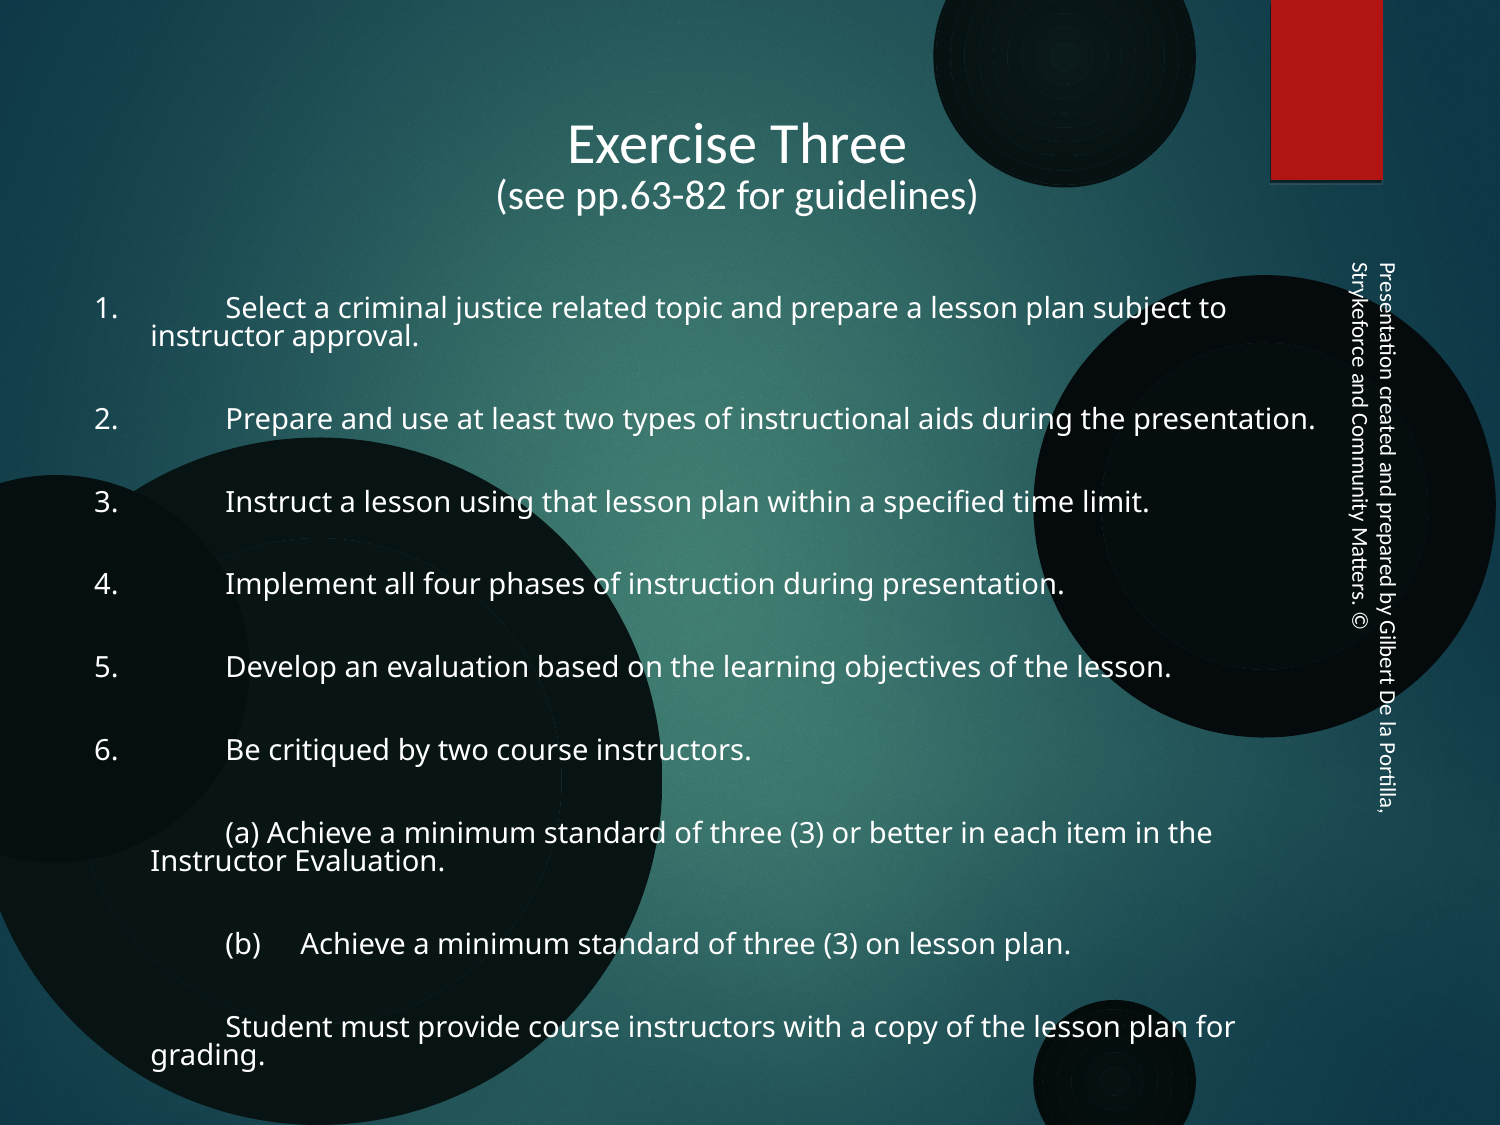

Exercise Three
(see pp.63-82 for guidelines)
# 1.	Select a criminal justice related topic and prepare a lesson plan subject to instructor approval.
2.	Prepare and use at least two types of instructional aids during the presentation.
3.	Instruct a lesson using that lesson plan within a specified time limit.
4.	Implement all four phases of instruction during presentation.
5.	Develop an evaluation based on the learning objectives of the lesson.
6.	Be critiqued by two course instructors.
	(a) Achieve a minimum standard of three (3) or better in each item in the Instructor Evaluation.
	(b)	Achieve a minimum standard of three (3) on lesson plan.
	Student must provide course instructors with a copy of the lesson plan for grading.
Presentation created and prepared by Gilbert De la Portilla, Strykeforce and Community Matters. ©